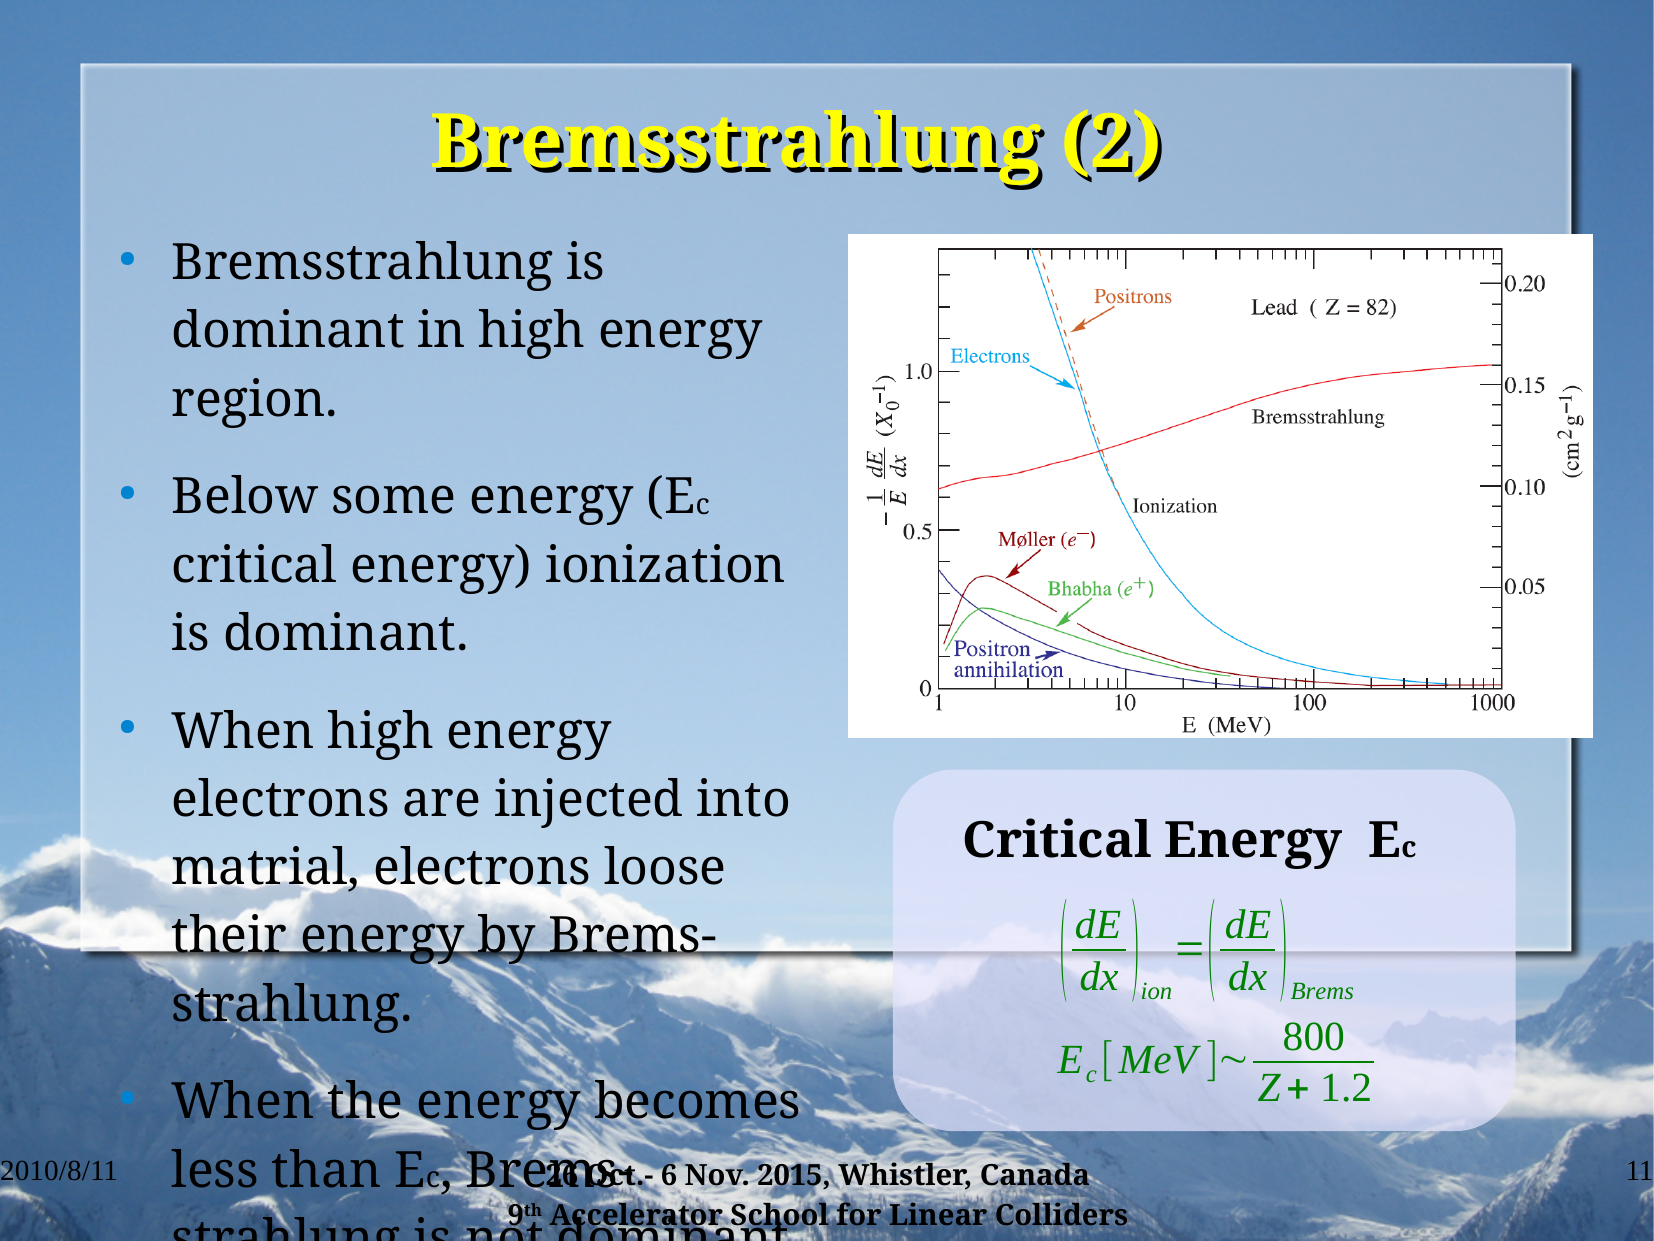

# Bremsstrahlung (2)
Bremsstrahlung is dominant in high energy region.
Below some energy (Ec critical energy) ionization is dominant.
When high energy electrons are injected into matrial, electrons loose their energy by Brems-strahlung.
When the energy becomes less than Ec, Brems-strahlung is not dominant.
Critical Energy Ec
2010/8/11
11